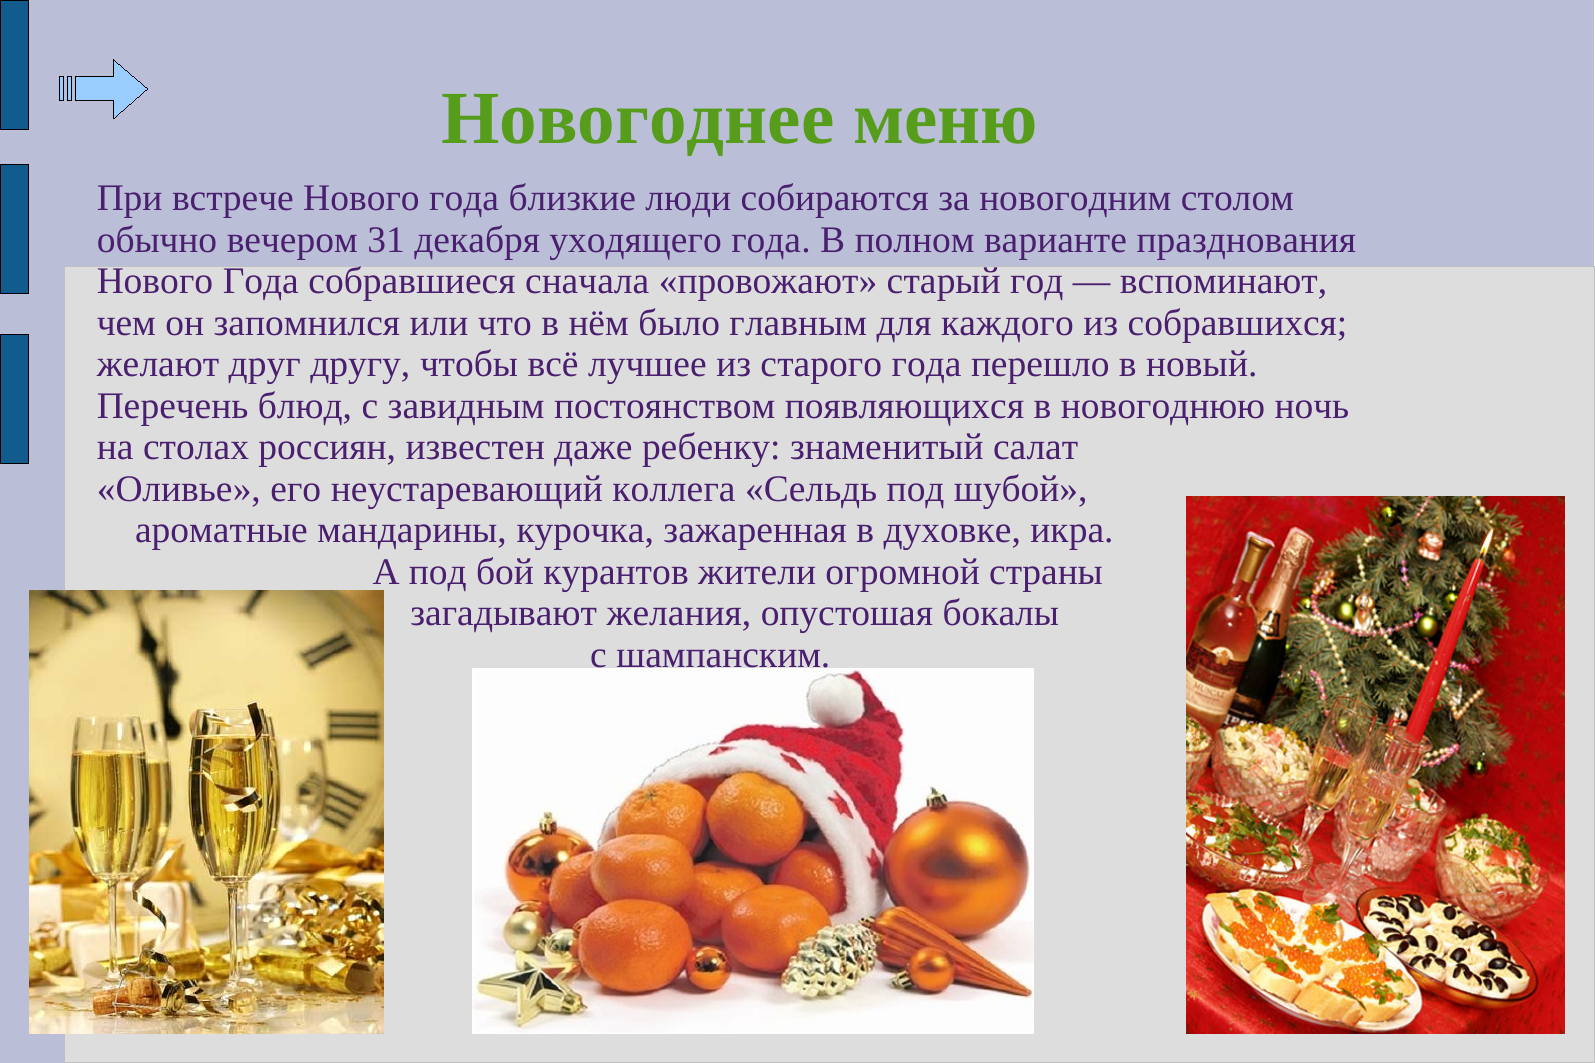

# Новогоднее меню
При встрече Нового года близкие люди собираются за новогодним столом обычно вечером 31 декабря уходящего года. В полном варианте празднования Нового Года собравшиеся сначала «провожают» старый год — вспоминают, чем он запомнился или что в нём было главным для каждого из собравшихся; желают друг другу, чтобы всё лучшее из старого года перешло в новый.
Перечень блюд, с завидным постоянством появляющихся в новогоднюю ночь на столах россиян, известен даже ребенку: знаменитый салат
«Оливье», его неустаревающий коллега «Сельдь под шубой»,
 ароматные мандарины, курочка, зажаренная в духовке, икра.
 А под бой курантов жители огромной страны
 загадывают желания, опустошая бокалы с шампанским.